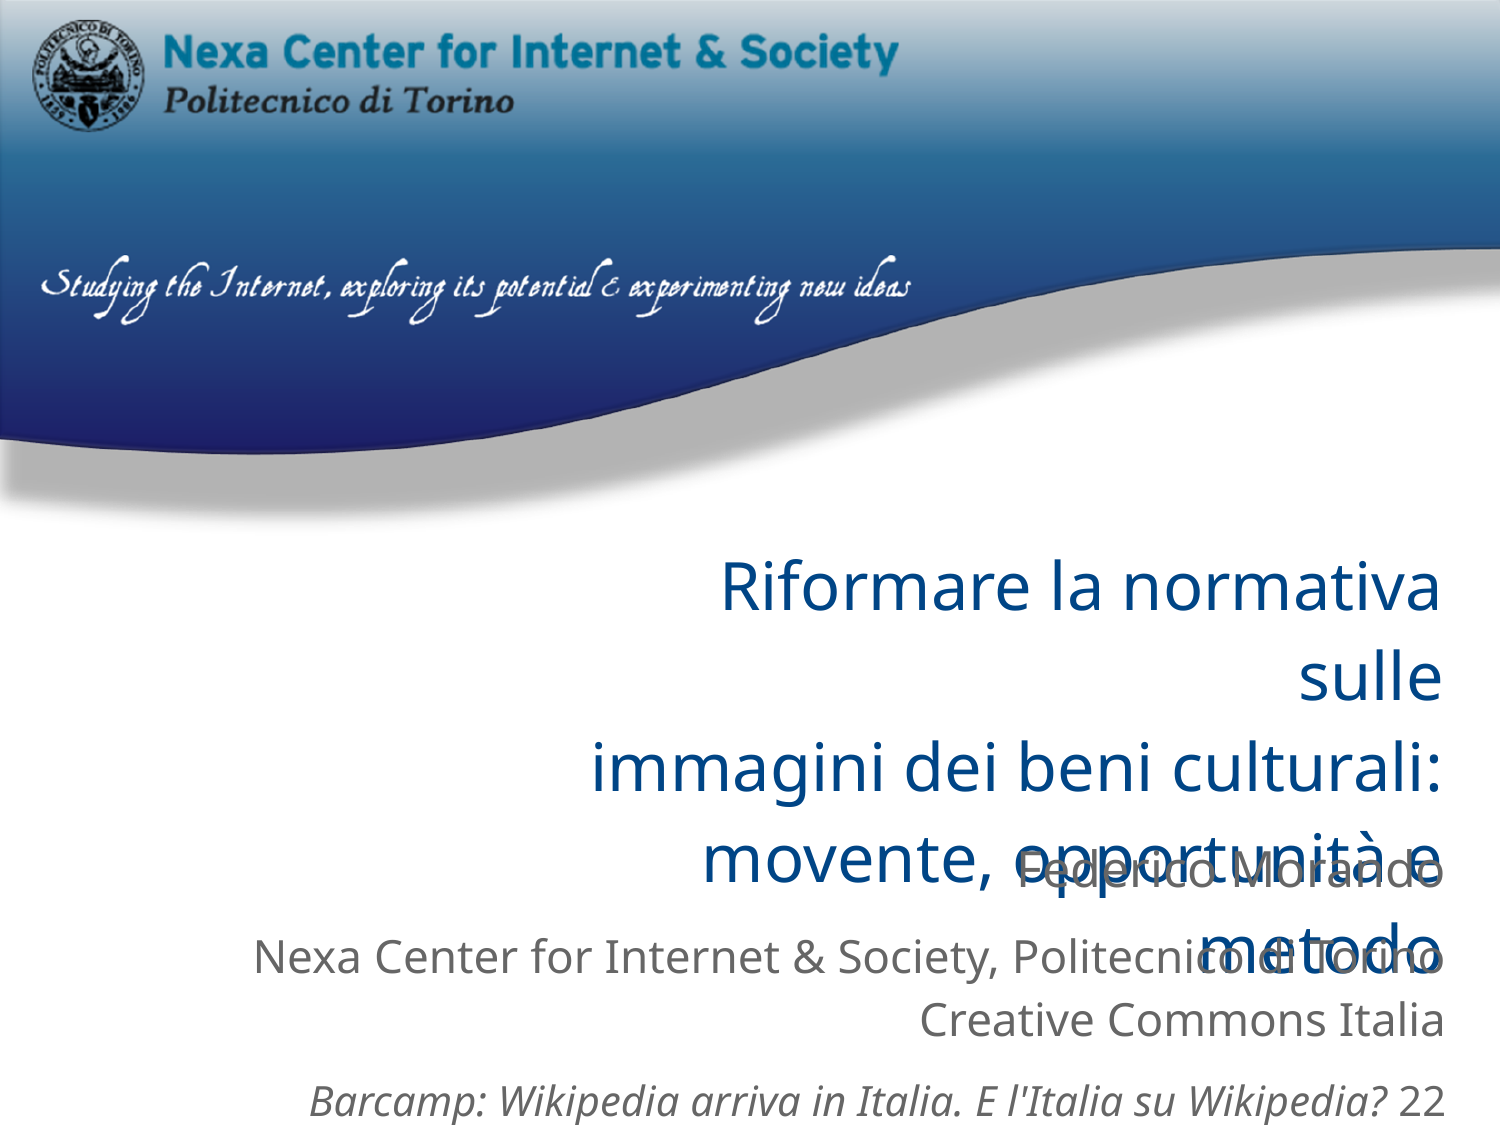

# Riformare la normativa sulle immagini dei beni culturali: movente, opportunità e metodo
Federico Morando
Nexa Center for Internet & Society, Politecnico di Torino
Creative Commons Italia
Barcamp: Wikipedia arriva in Italia. E l'Italia su Wikipedia? 22 Giugno 2015